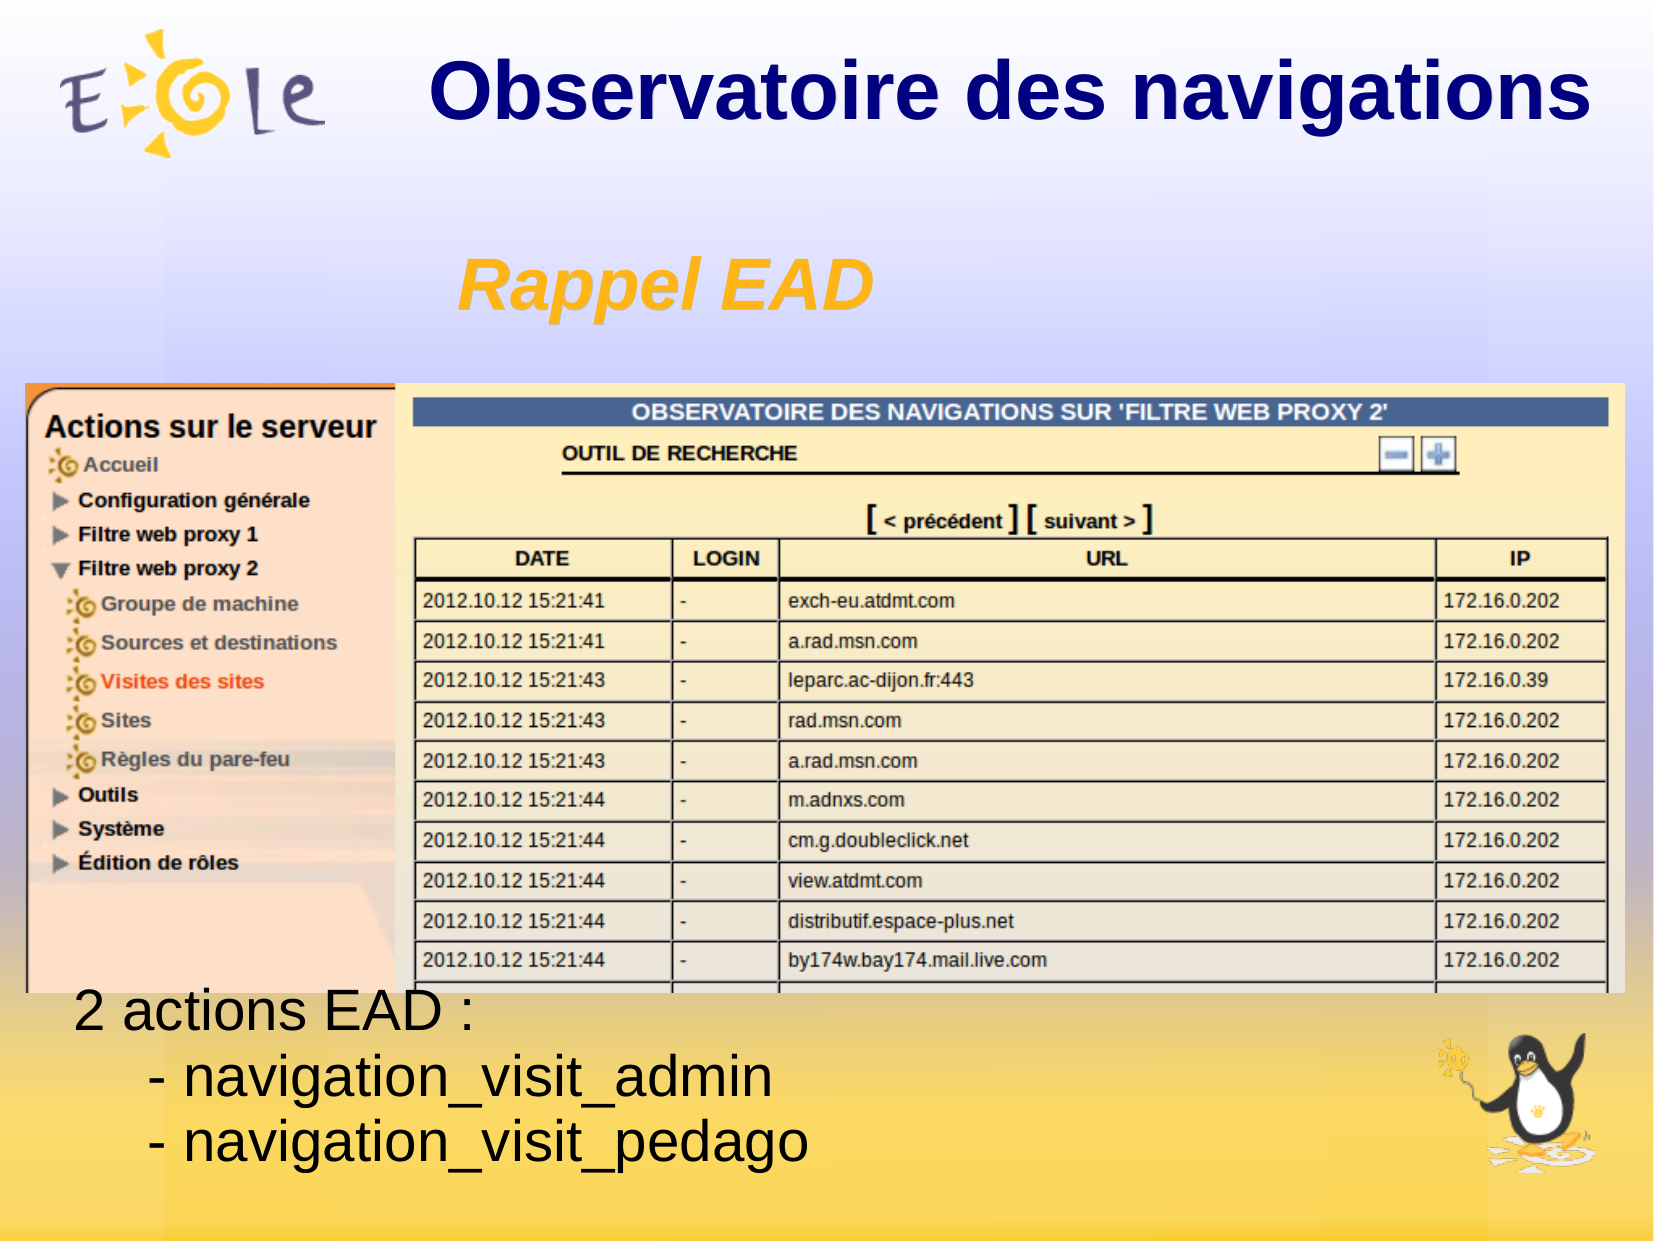

Observatoire des navigations
Rappel EAD
2 actions EAD :
	- navigation_visit_admin
	- navigation_visit_pedago